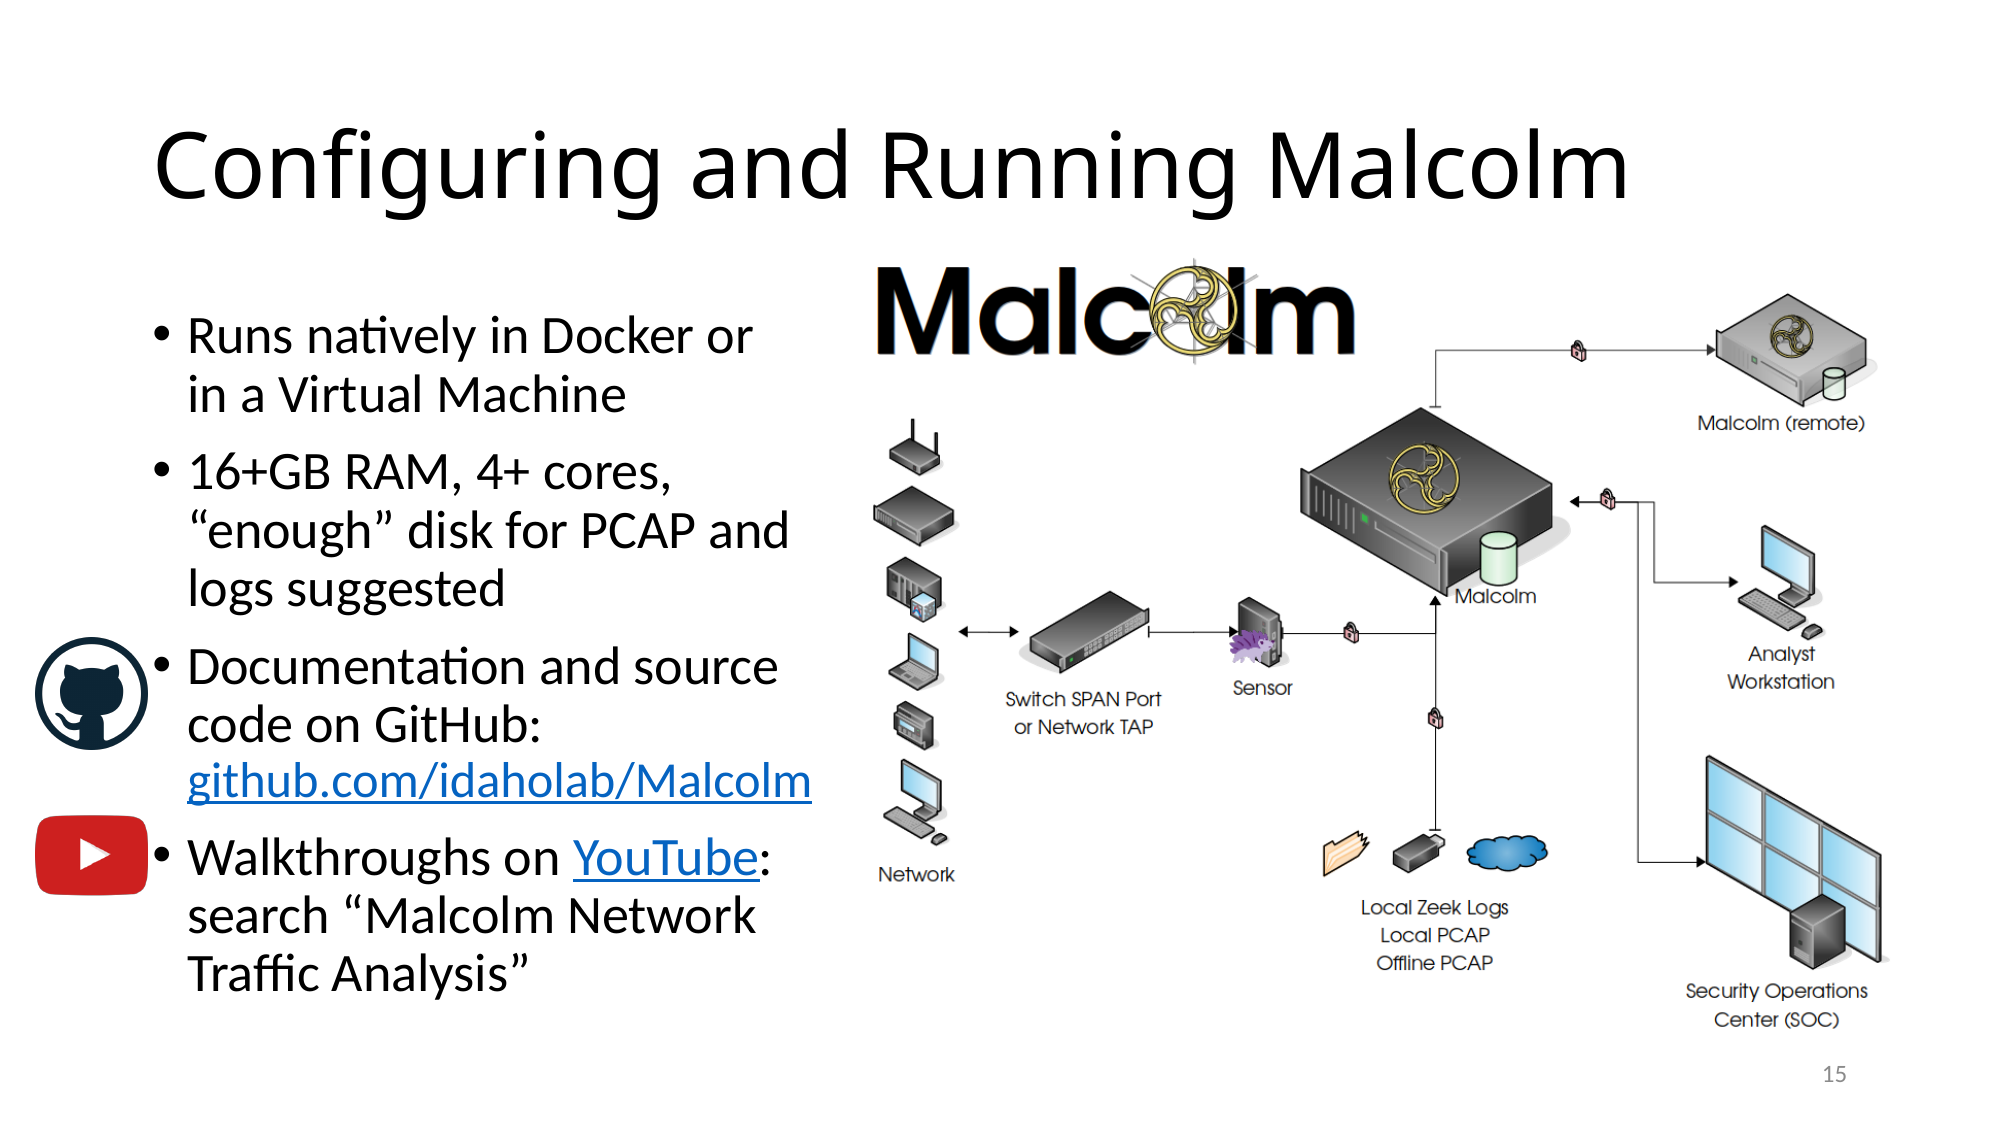

# Configuring and Running Malcolm
Runs natively in Docker or
in a Virtual Machine
16+GB RAM, 4+ cores, “enough” disk for PCAP and logs suggested
Documentation and source code on GitHub: github.com/idaholab/Malcolm
Walkthroughs on YouTube: search “Malcolm Network Traffic Analysis”